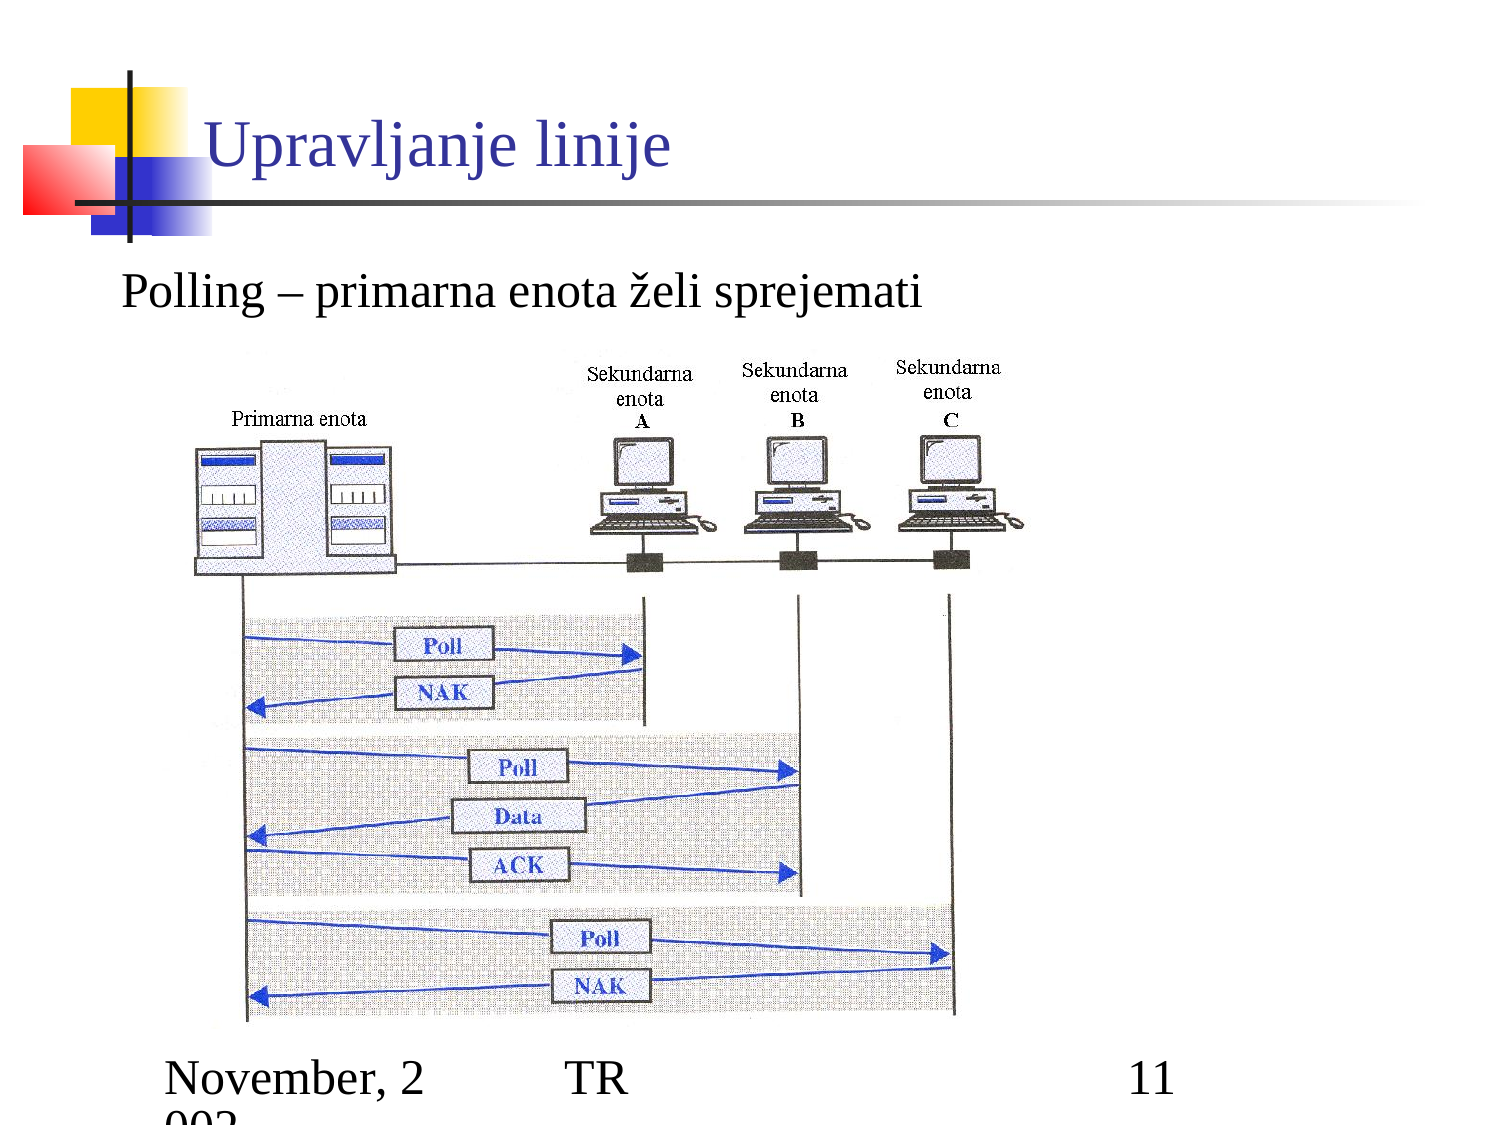

# Upravljanje linije
	Polling – primarna enota želi sprejemati
November, 2002
TR
11